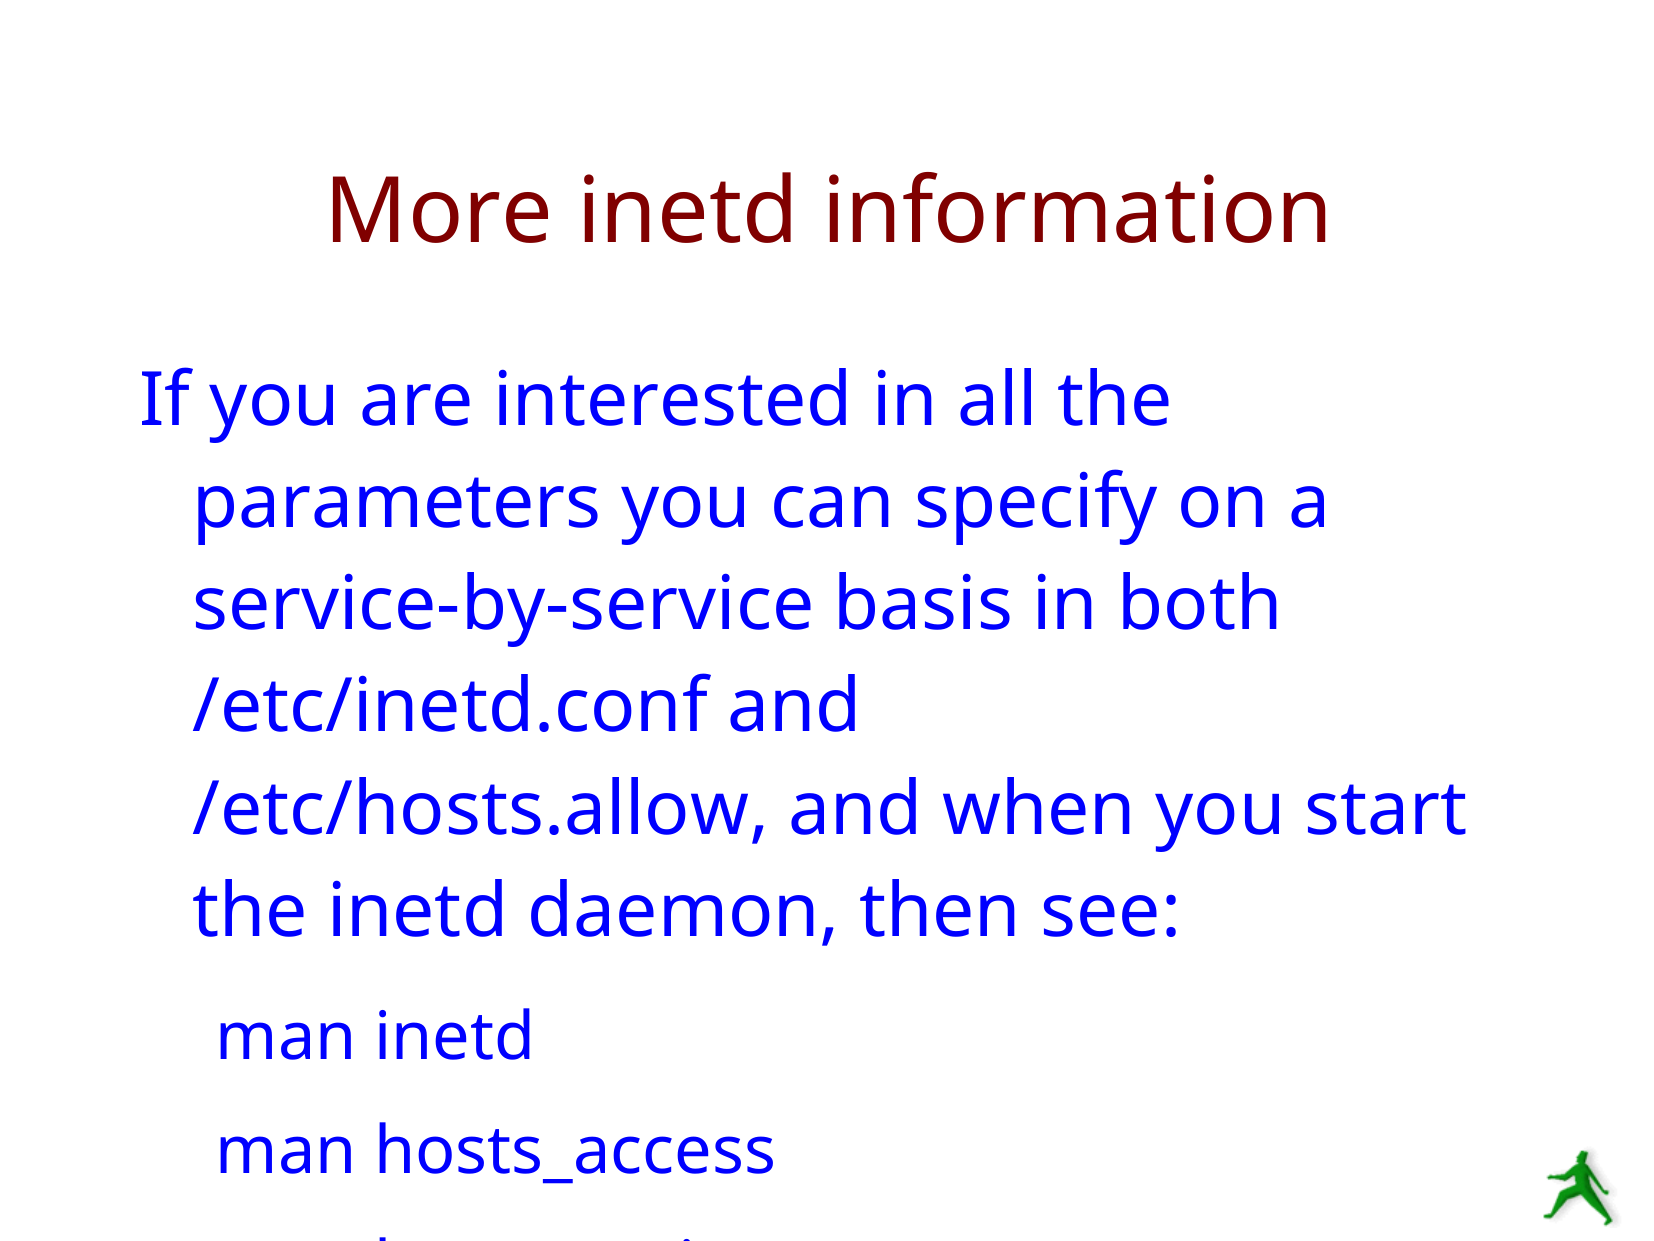

# More inetd information
If you are interested in all the parameters you can specify on a service-by-service basis in both /etc/inetd.conf and
/etc/hosts.allow, and when you start the inetd daemon, then see:
man inetd
man hosts_access
man hosts_options